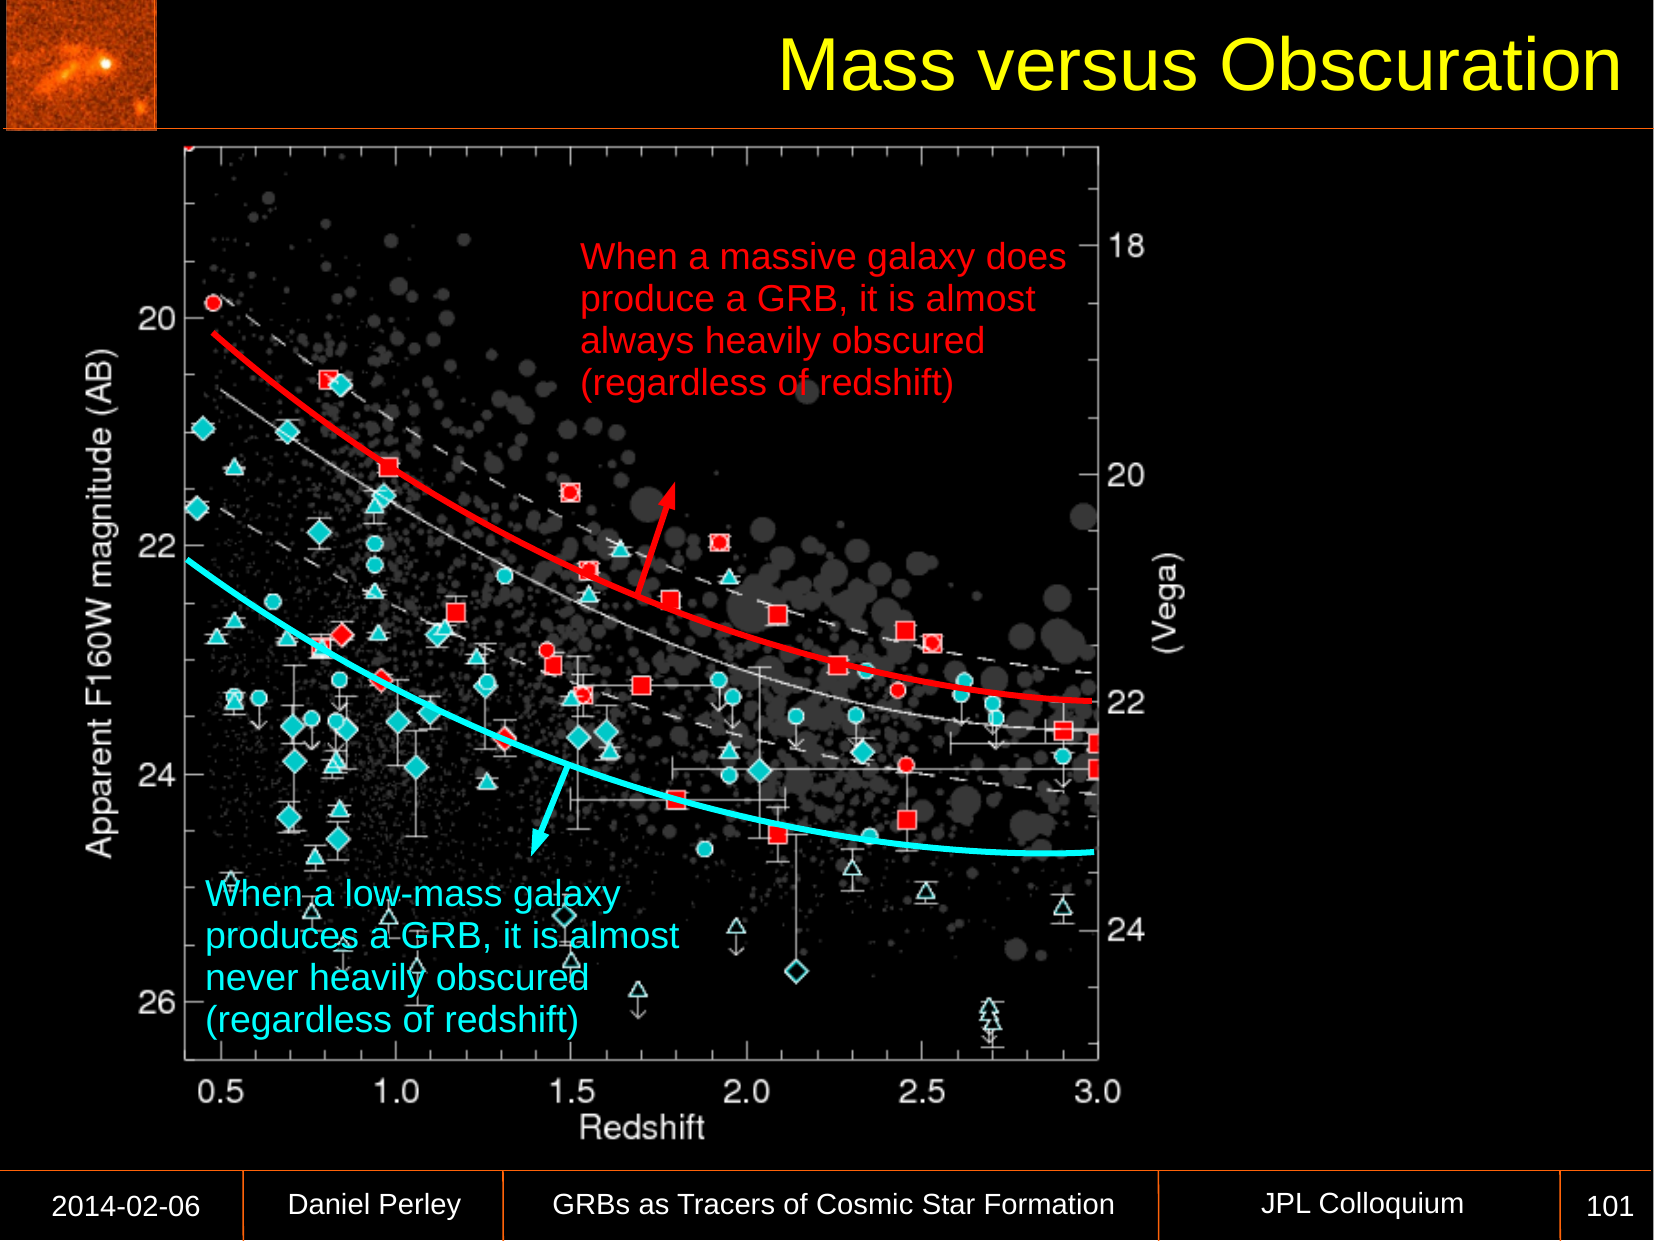

# Mass versus Obscuration
When a massive galaxy does produce a GRB, it is almost always heavily obscured (regardless of redshift)
When a low-mass galaxy produces a GRB, it is almost never heavily obscured (regardless of redshift)
2014-02-06
101